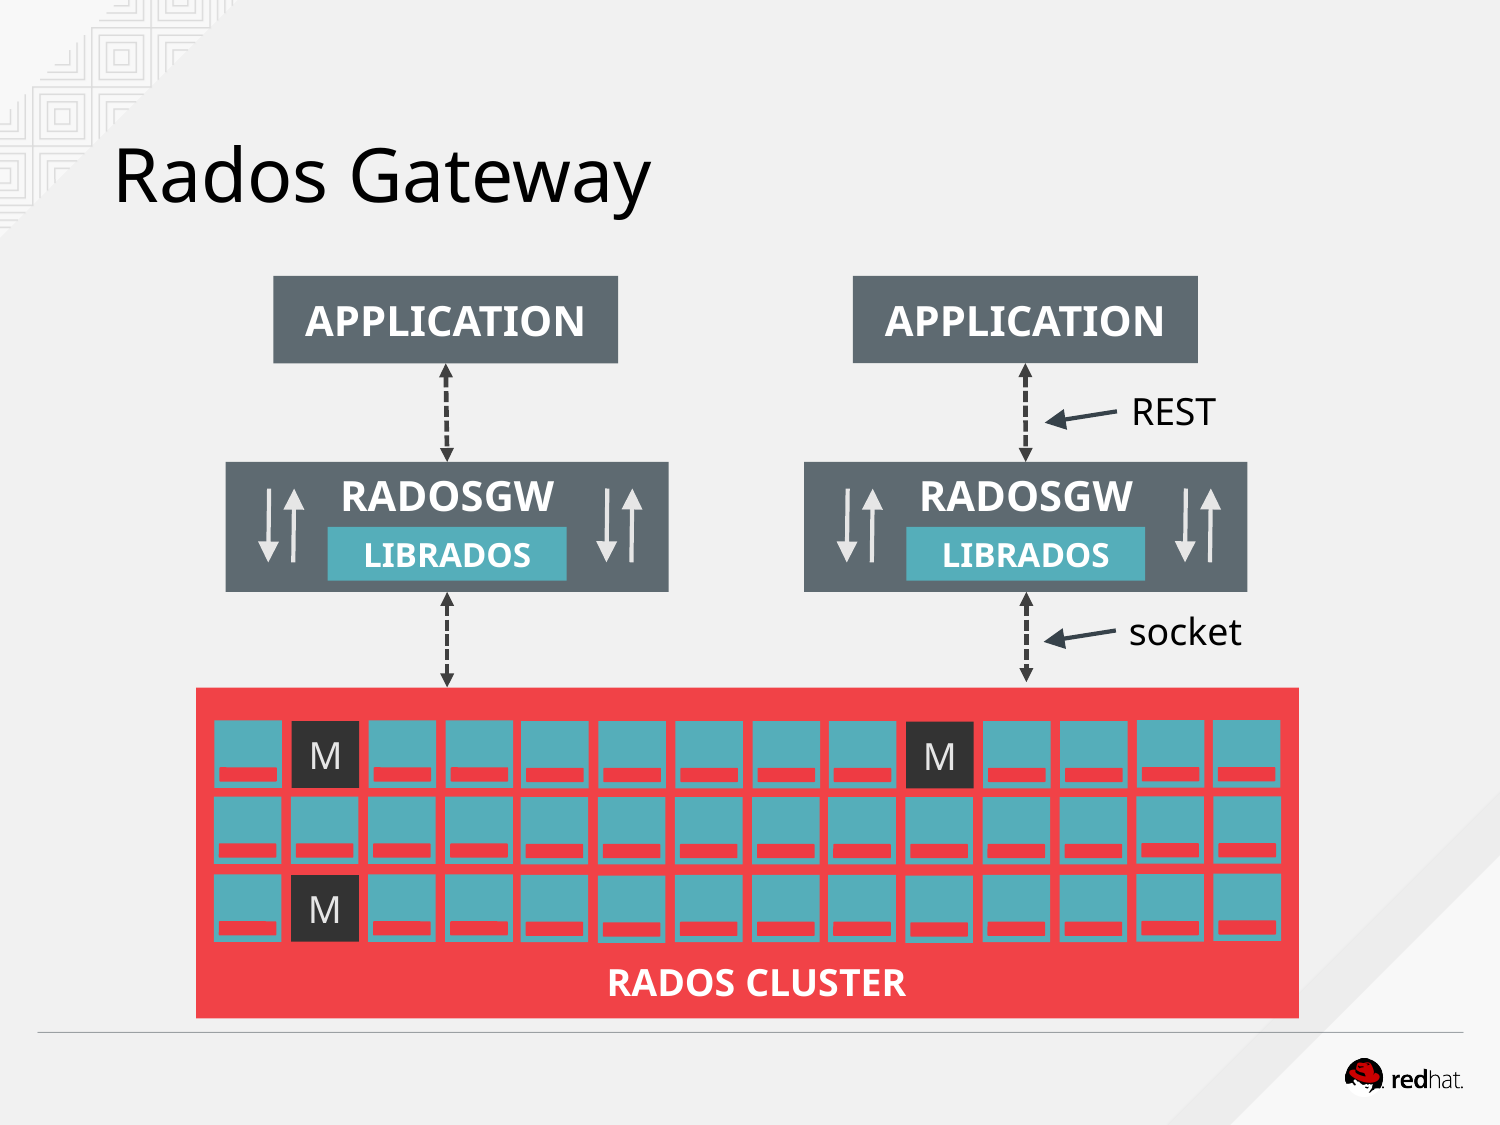

# Rados Gateway
APPLICATION
APPLICATION
REST
RADOSGW
RADOSGW
LIBRADOS
LIBRADOS
socket
M
M
M
RADOS CLUSTER